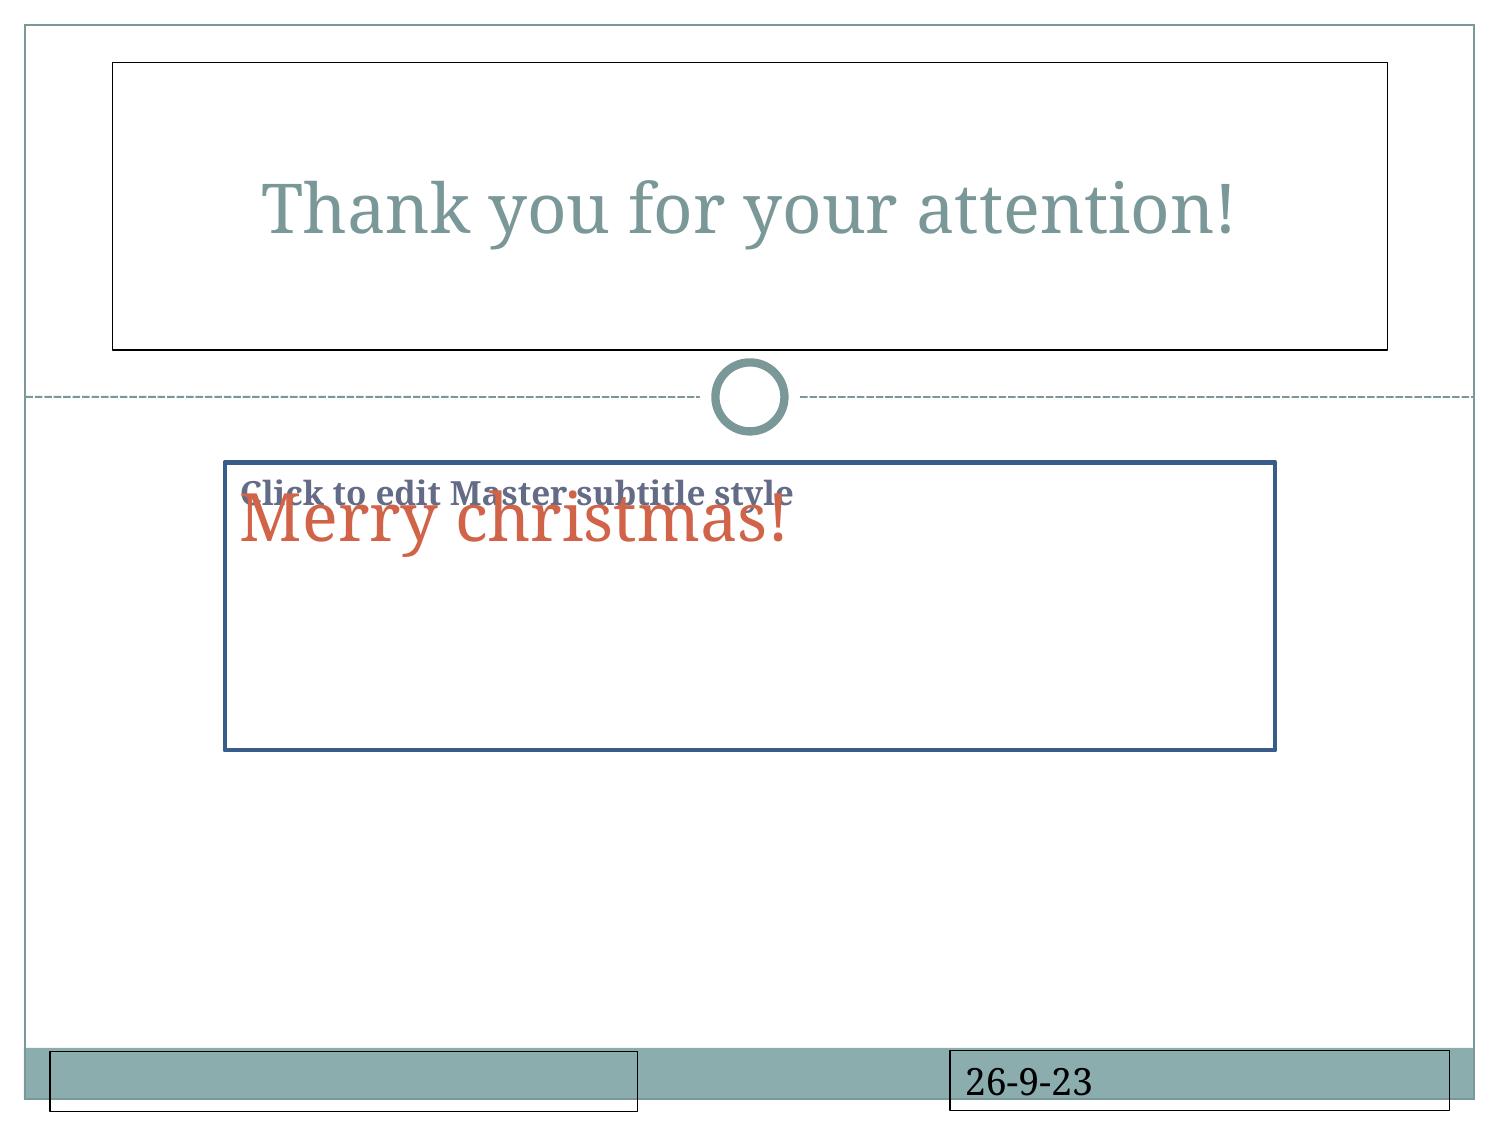

# Thank you for your attention!
Merry christmas!
26-8-21